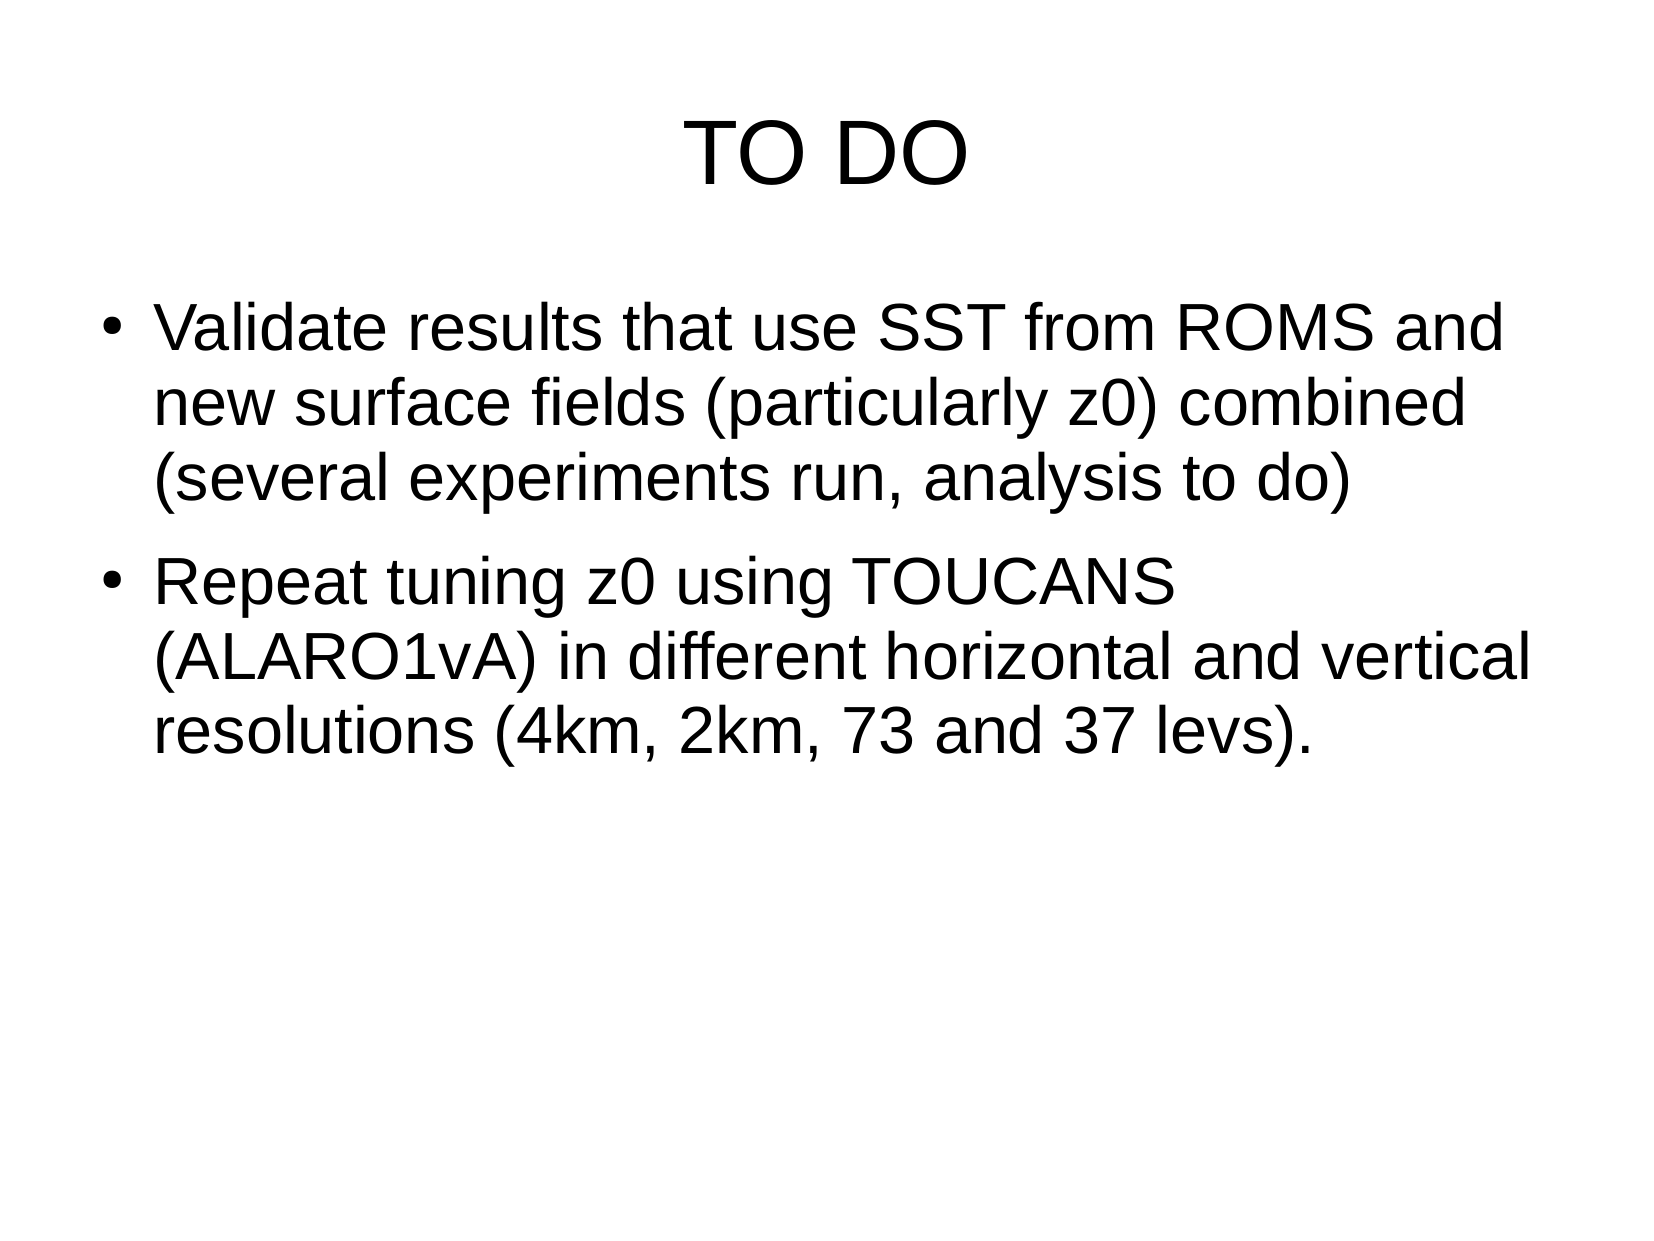

# TO DO
Validate results that use SST from ROMS and new surface fields (particularly z0) combined (several experiments run, analysis to do)
Repeat tuning z0 using TOUCANS (ALARO1vA) in different horizontal and vertical resolutions (4km, 2km, 73 and 37 levs).